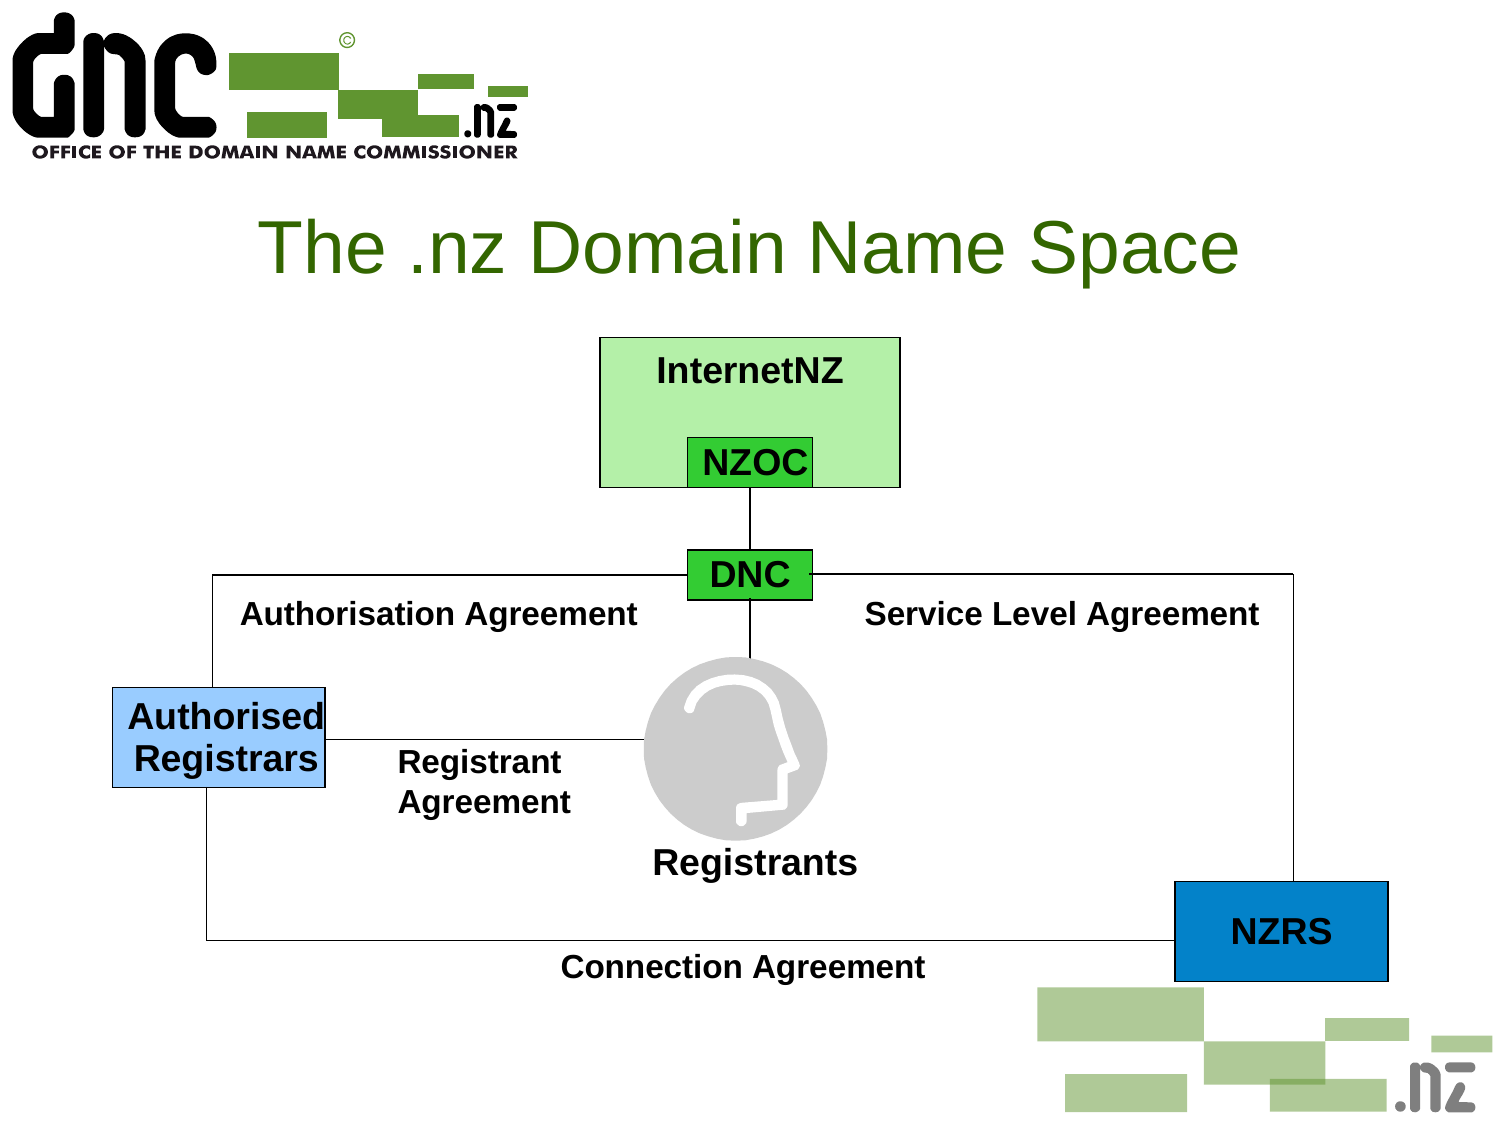

# The .nz Domain Name Space
InternetNZ
NZOC
DNC
Authorisation Agreement
Service Level Agreement
Authorised
Registrars
Registrant
Agreement
 Registrants
NZRS
 Connection Agreement